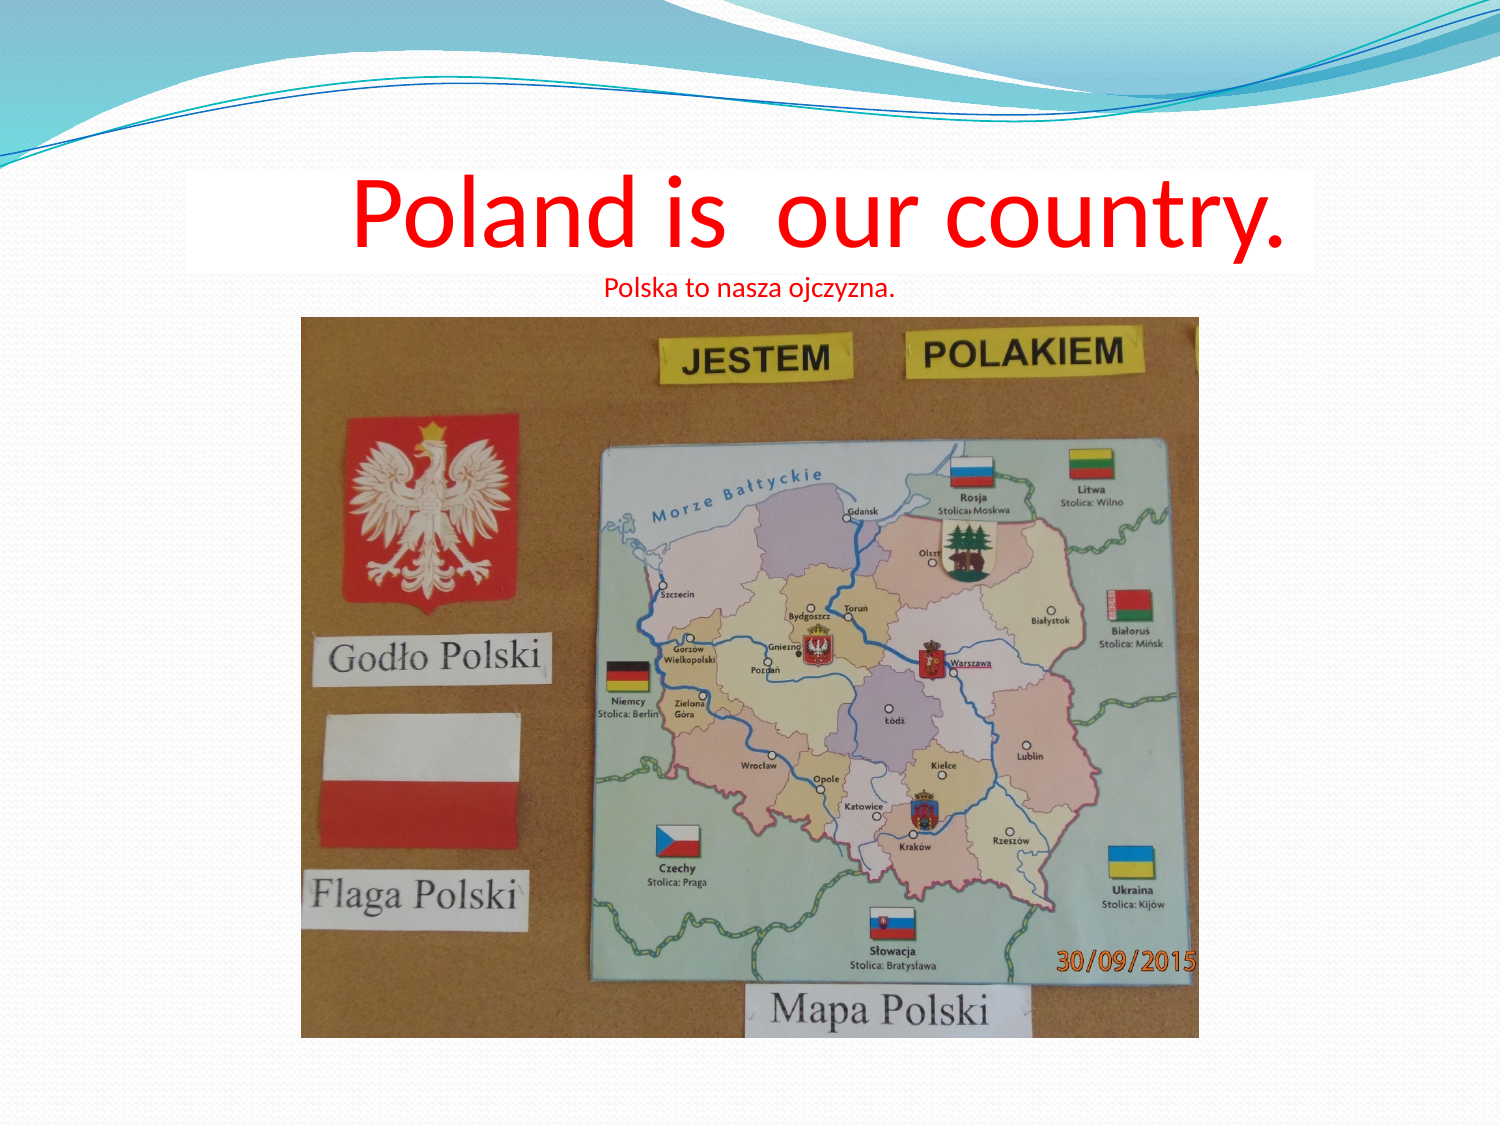

# Poland is our country. Polska to nasza ojczyzna.